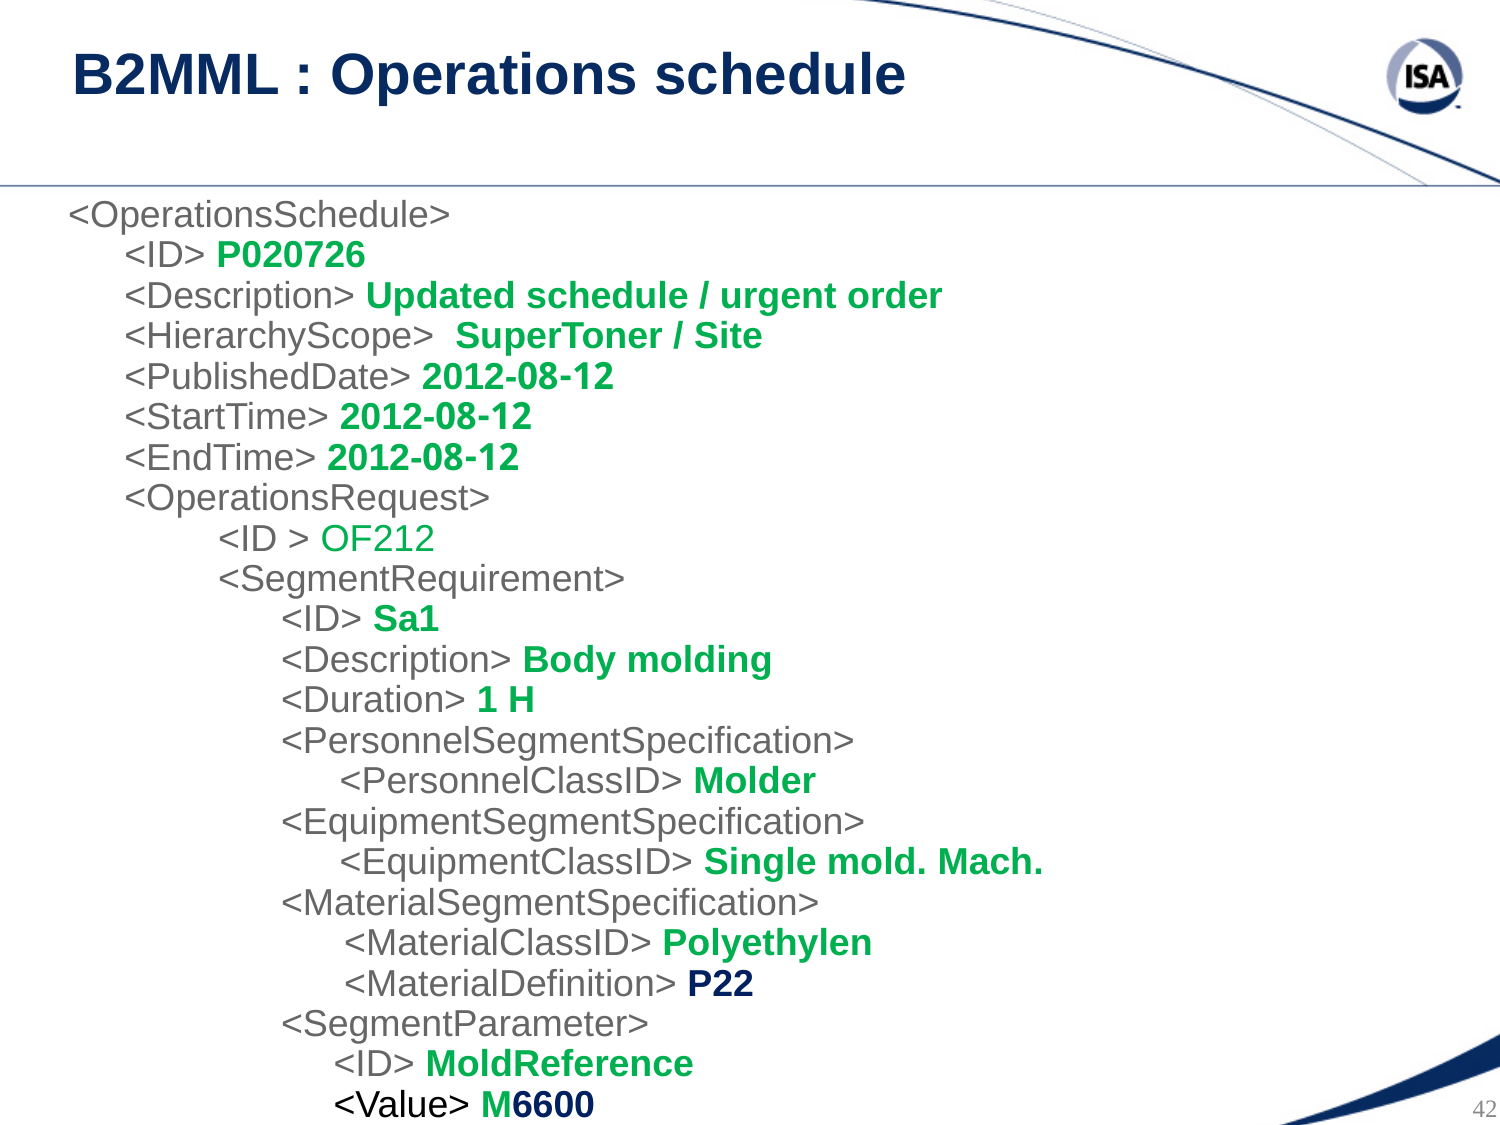

# B2MML : Operations schedule
<OperationsSchedule>
	<ID> P020726
	<Description> Updated schedule / urgent order
	<HierarchyScope> SuperToner / Site
	<PublishedDate> 2012-‏12‏-08‏
	<StartTime> 2012-‏12‏-08‏
	<EndTime> 2012-‏12‏-08‏
	<OperationsRequest>
	 	<ID > OF212
		<SegmentRequirement>
  		 <ID> Sa1
  		 <Description> Body molding
 		 <Duration> 1 H
		 <PersonnelSegmentSpecification>
	 <PersonnelClassID> Molder
		 <EquipmentSegmentSpecification>
	 <EquipmentClassID> Single mold. Mach.
		 <MaterialSegmentSpecification>
		 <MaterialClassID> Polyethylen
		 <MaterialDefinition> P22
		 <SegmentParameter>
		 <ID> MoldReference
		 <Value> M6600